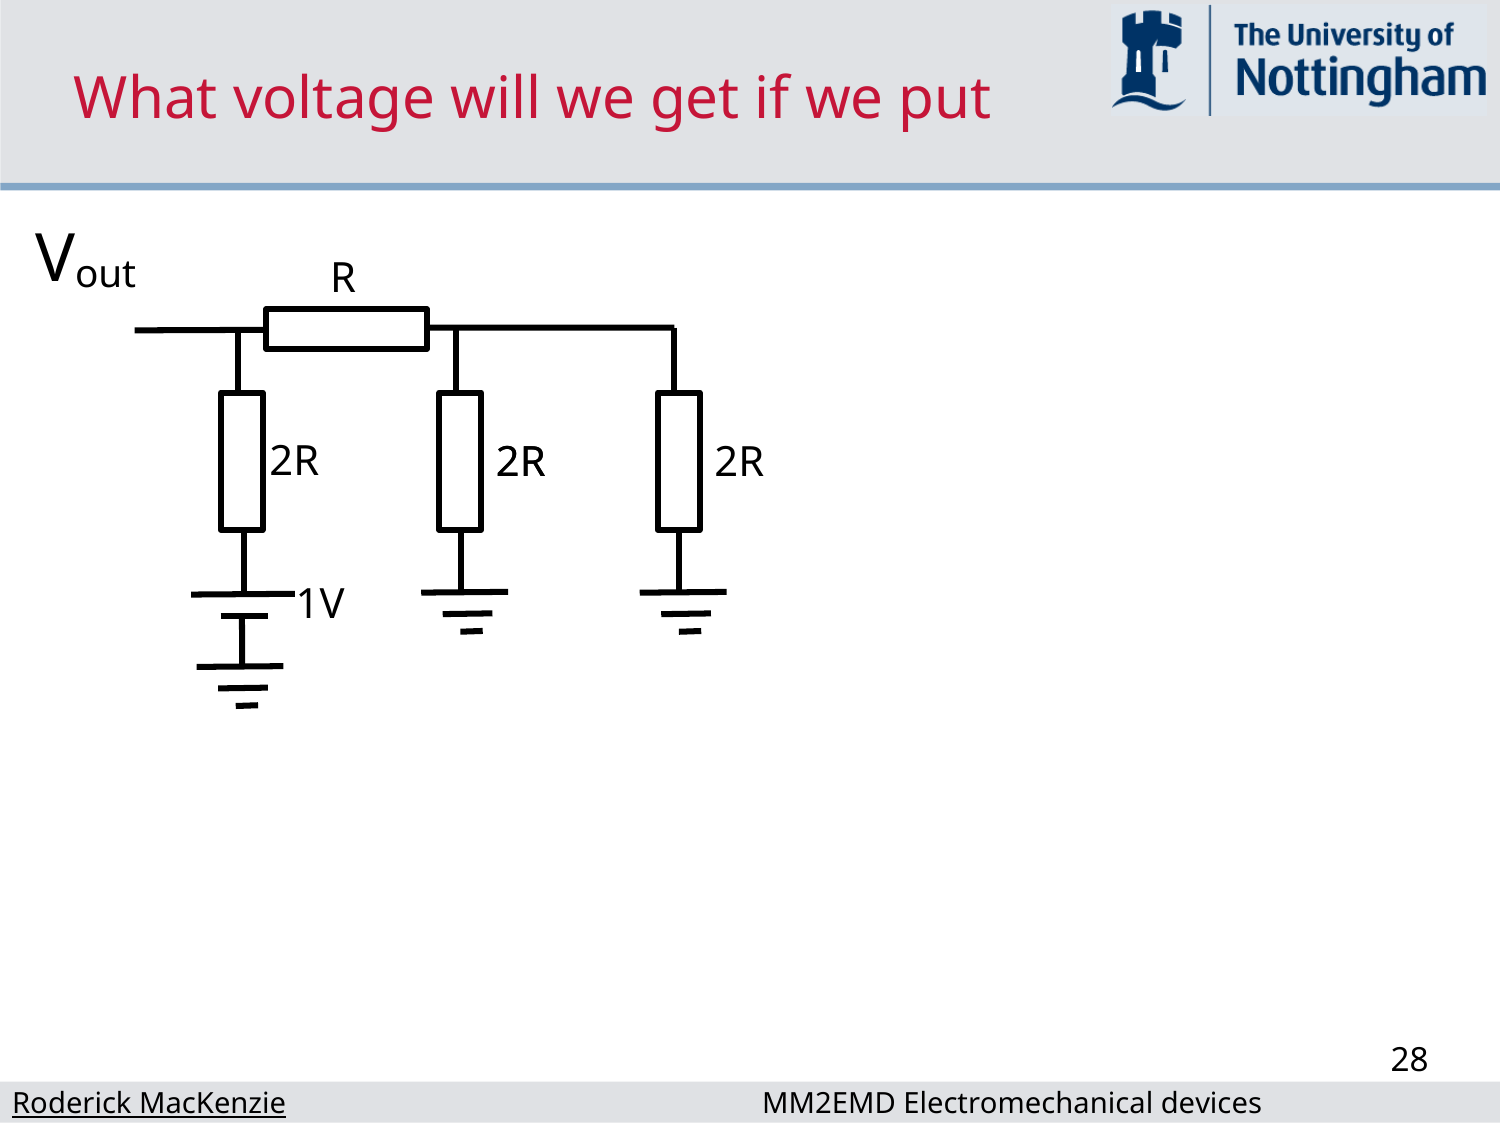

# What voltage will we get if we put
Vout
R
2R
2R
2R
2R
1V